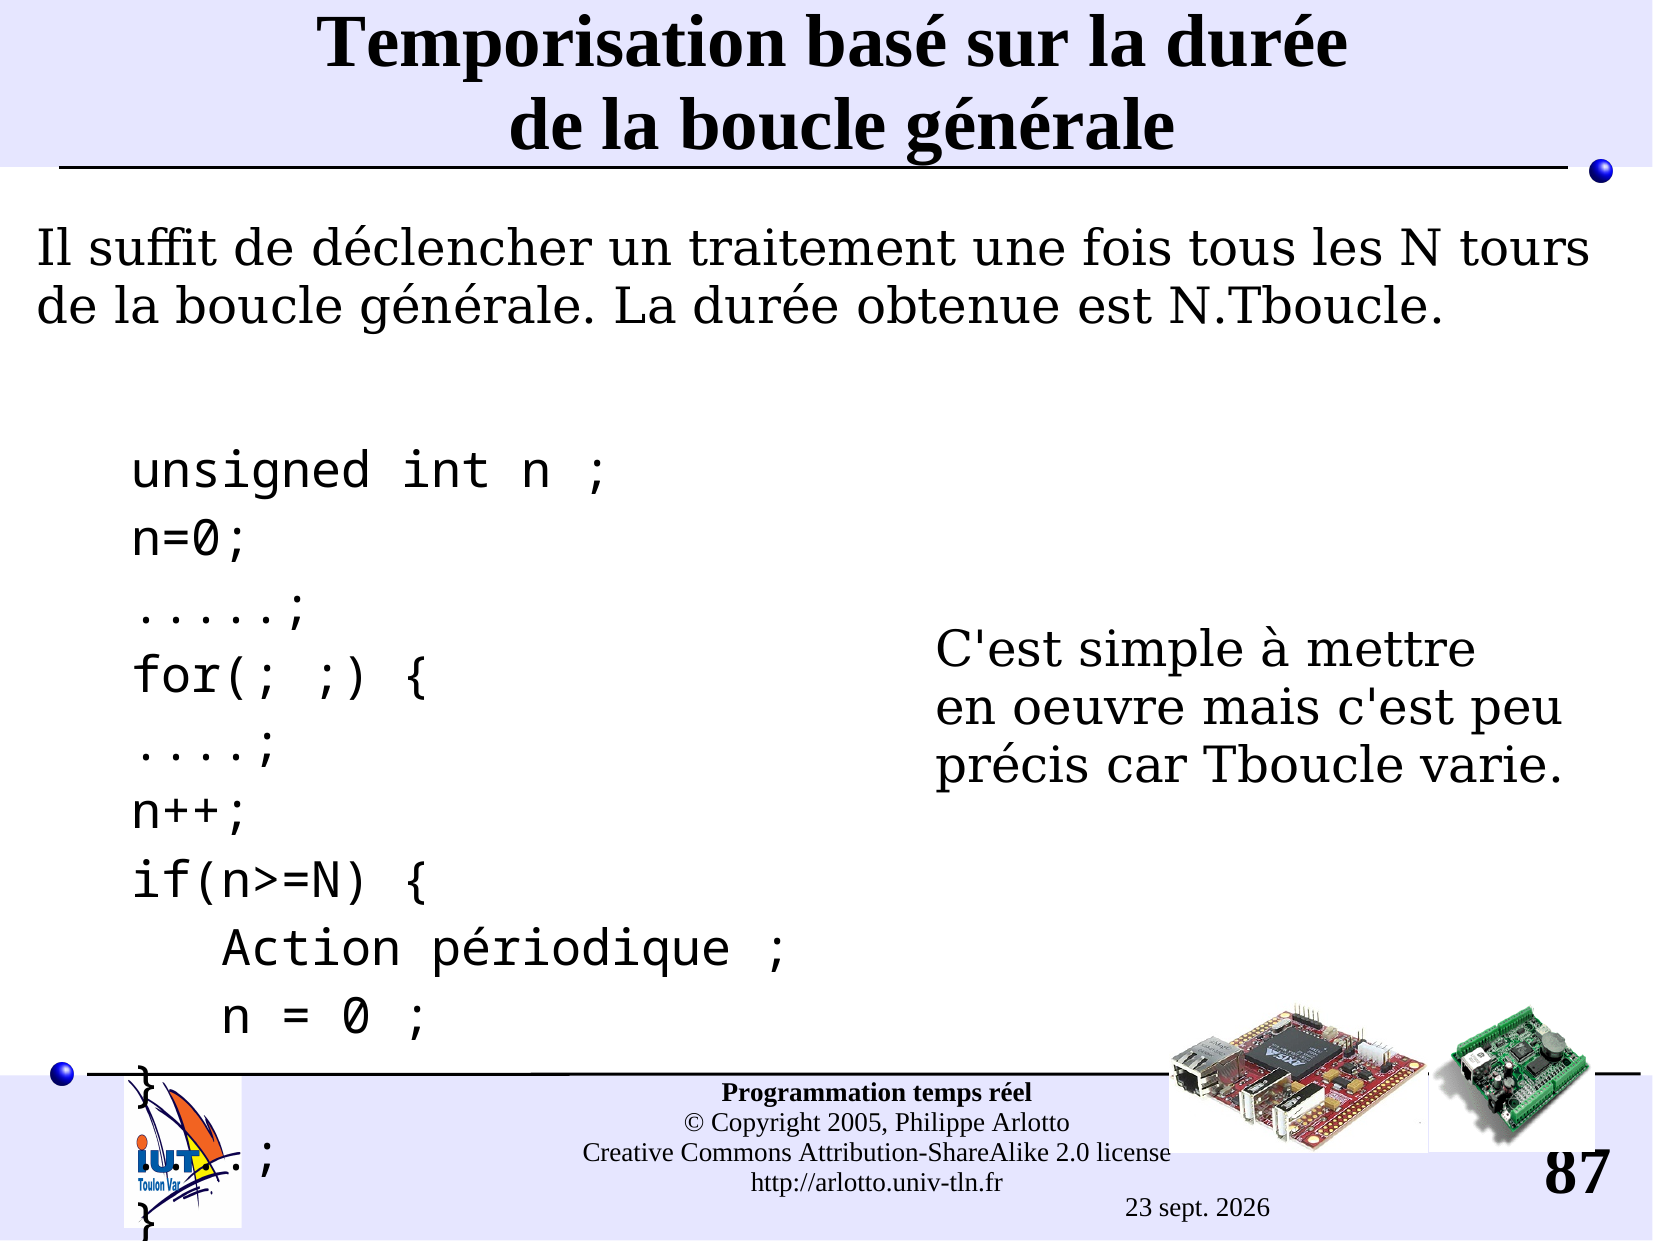

# Temporisation basé sur la durée de la boucle générale
Il suffit de déclencher un traitement une fois tous les N tours
de la boucle générale. La durée obtenue est N.Tboucle.
unsigned int n ;
n=0;
.....;
for(; ;) {
....;
n++;
if(n>=N) {
 Action périodique ;
 n = 0 ;
}
....;
}
C'est simple à mettre
en oeuvre mais c'est peu
précis car Tboucle varie.